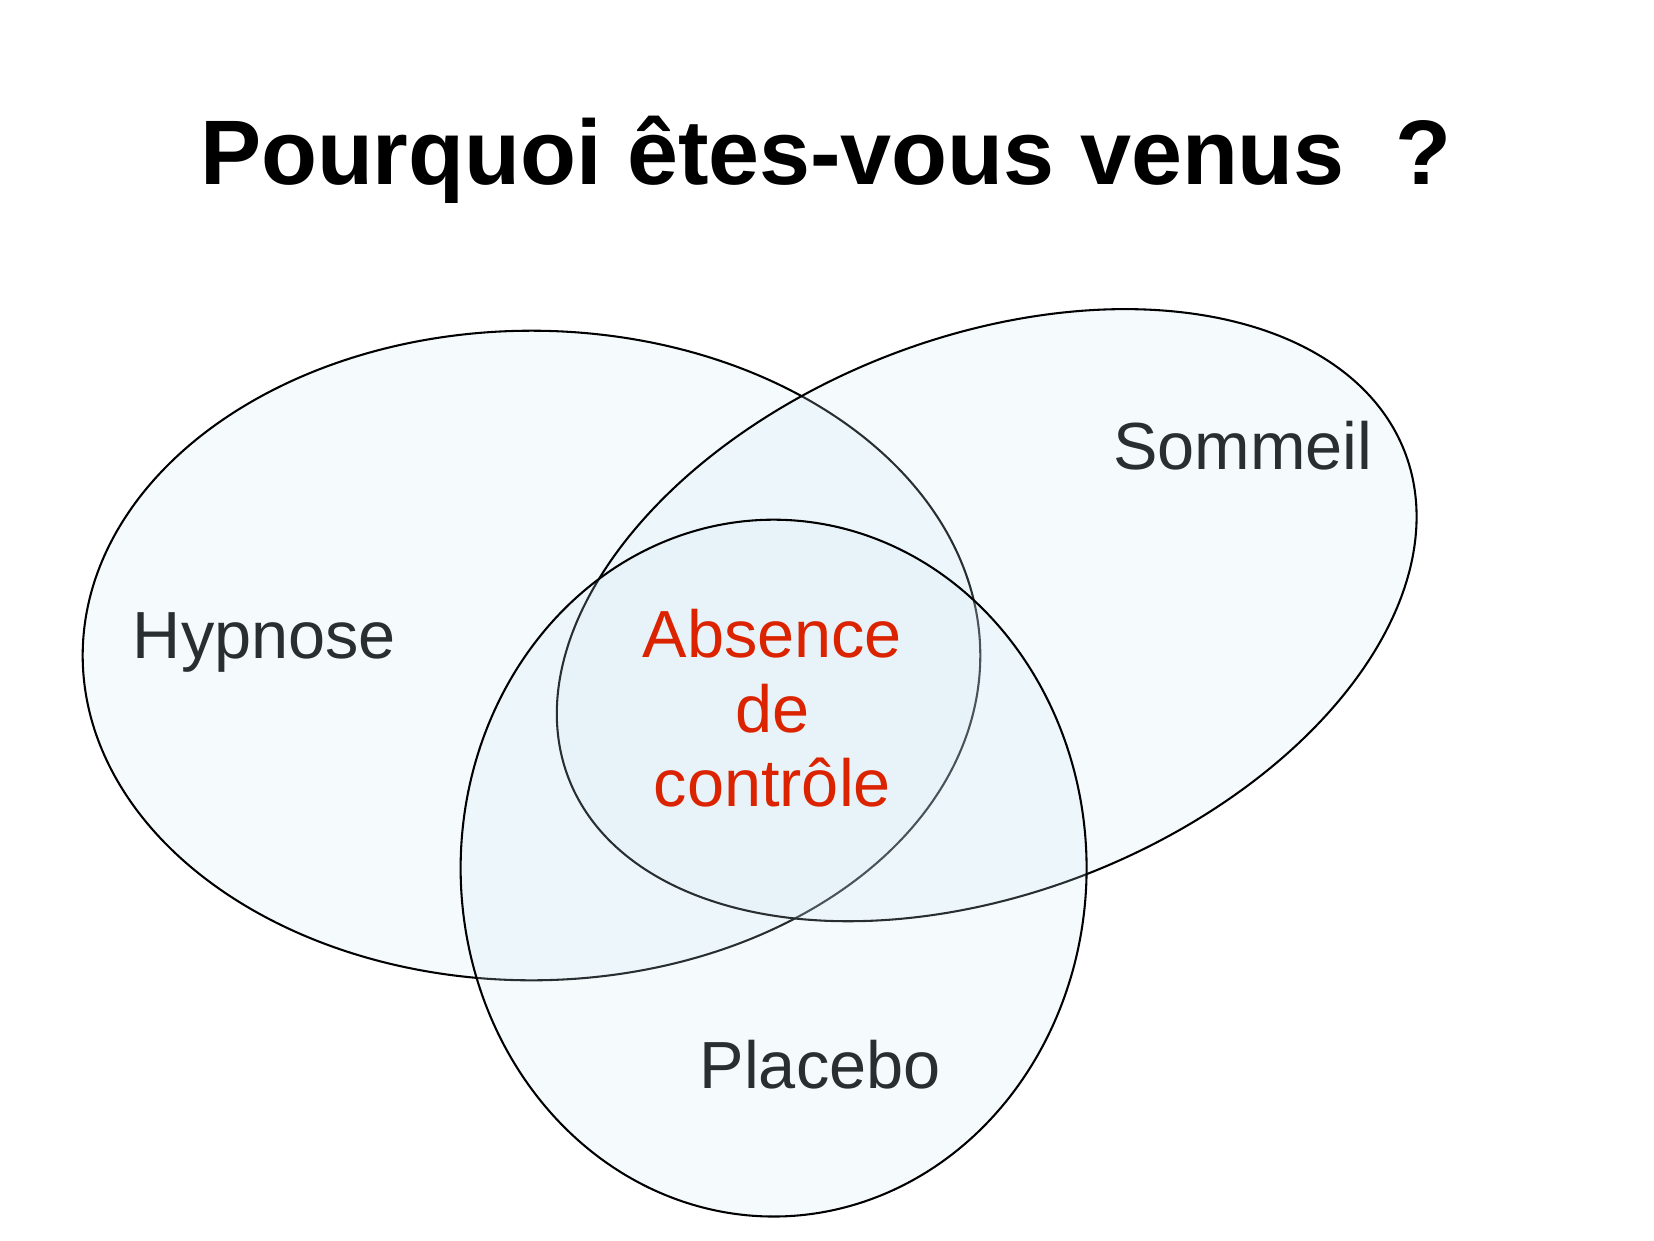

# Pourquoi êtes-vous venus  ?
Sommeil
Absence de contrôle
Hypnose
Placebo